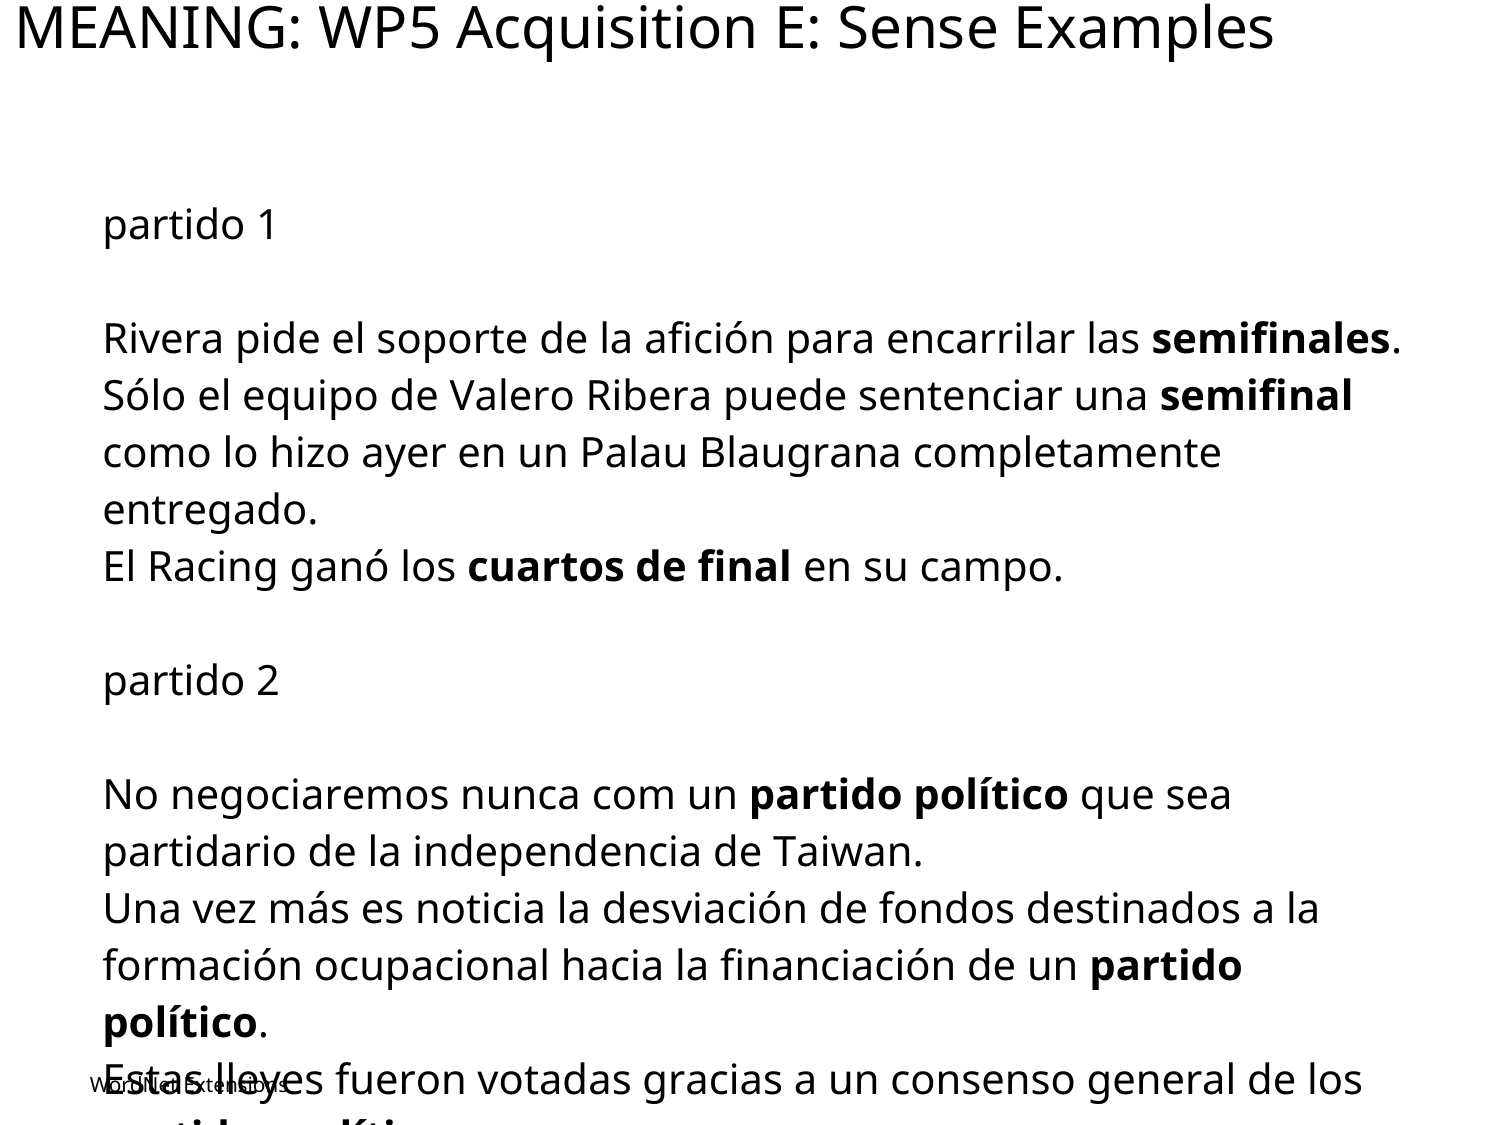

# MEANING: WP5 Acquisition E: Sense Examples
partido 1
Rivera pide el soporte de la afición para encarrilar las semifinales.
Sólo el equipo de Valero Ribera puede sentenciar una semifinal como lo hizo ayer en un Palau Blaugrana completamente entregado.
El Racing ganó los cuartos de final en su campo.
partido 2
No negociaremos nunca com un partido político que sea partidario de la independencia de Taiwan.
Una vez más es noticia la desviación de fondos destinados a la formación ocupacional hacia la financiación de un partido político.
Estas lleyes fueron votadas gracias a un consenso general de los partidos políticos.